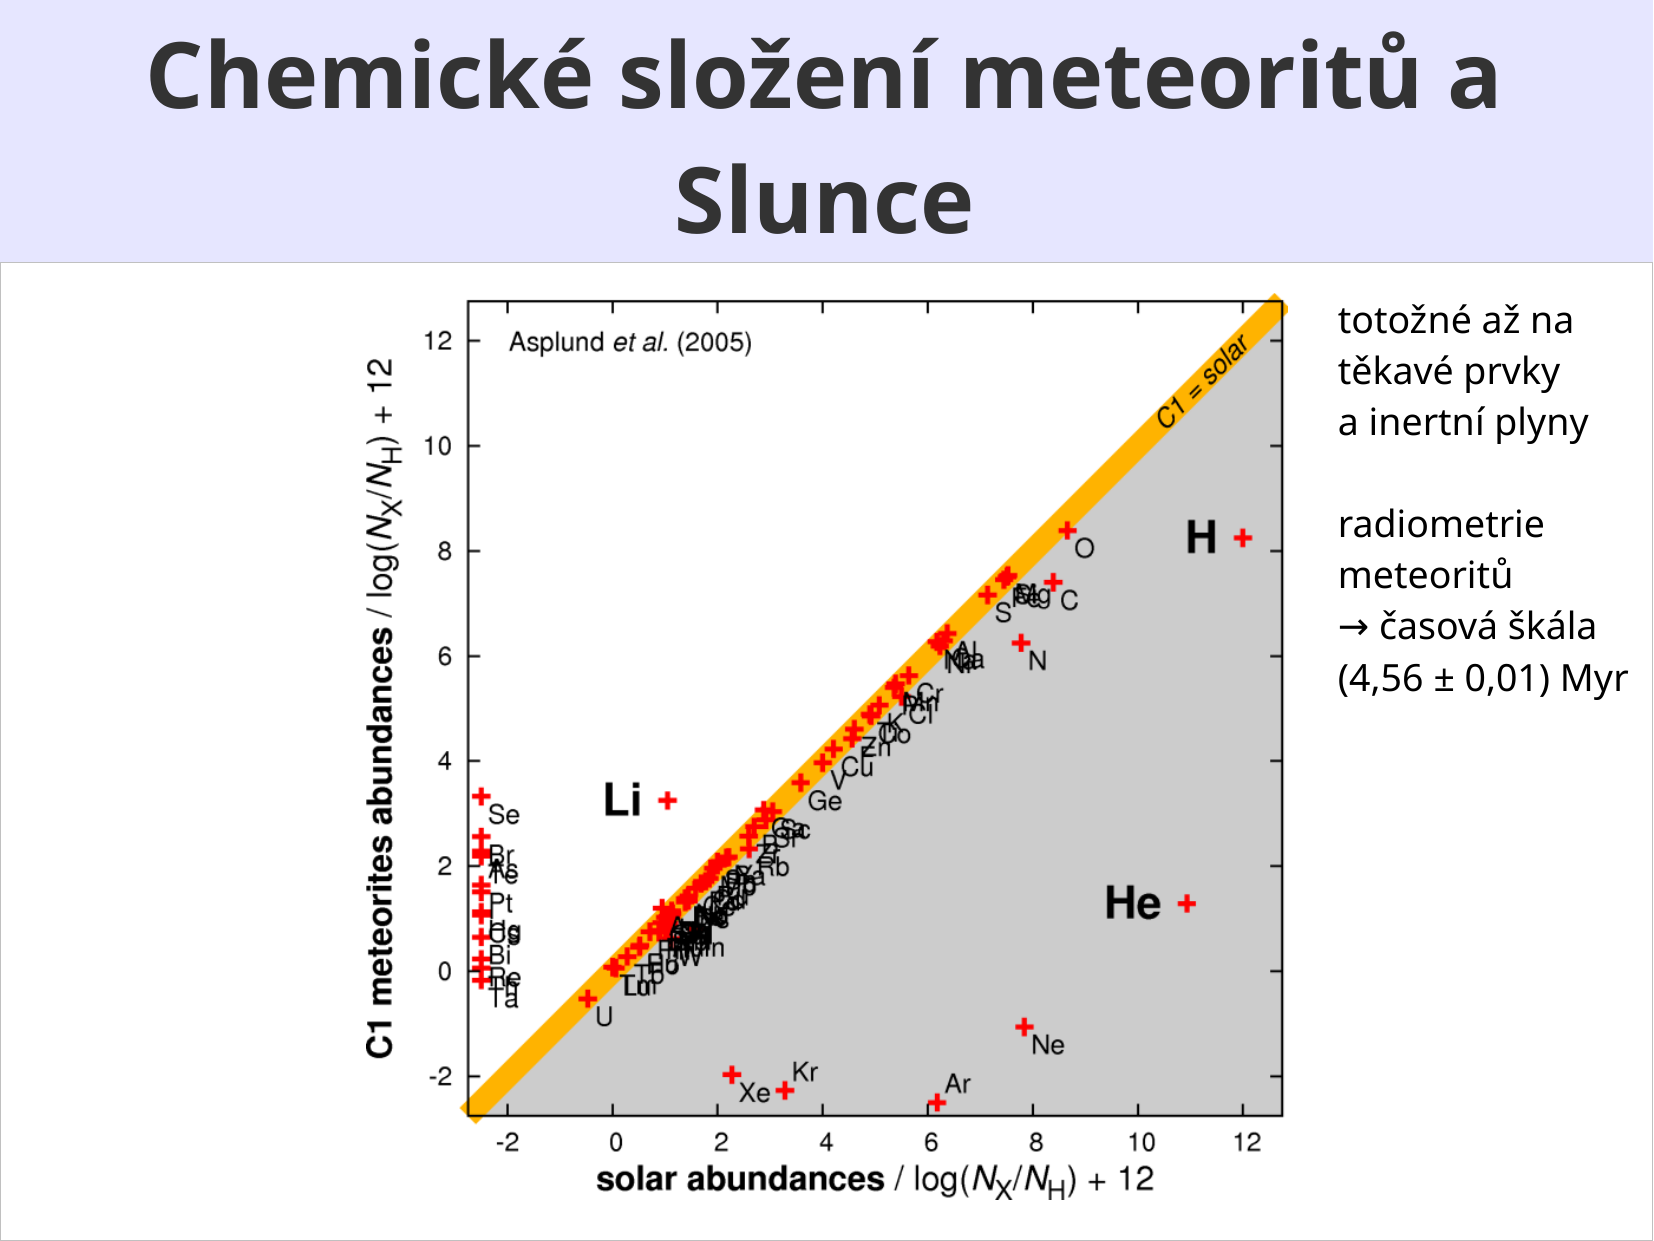

# Chemické složení meteoritů a Slunce
totožné až na
těkavé prvky
a inertní plyny
radiometrie
meteoritů
→ časová škála
(4,56 ± 0,01) Myr